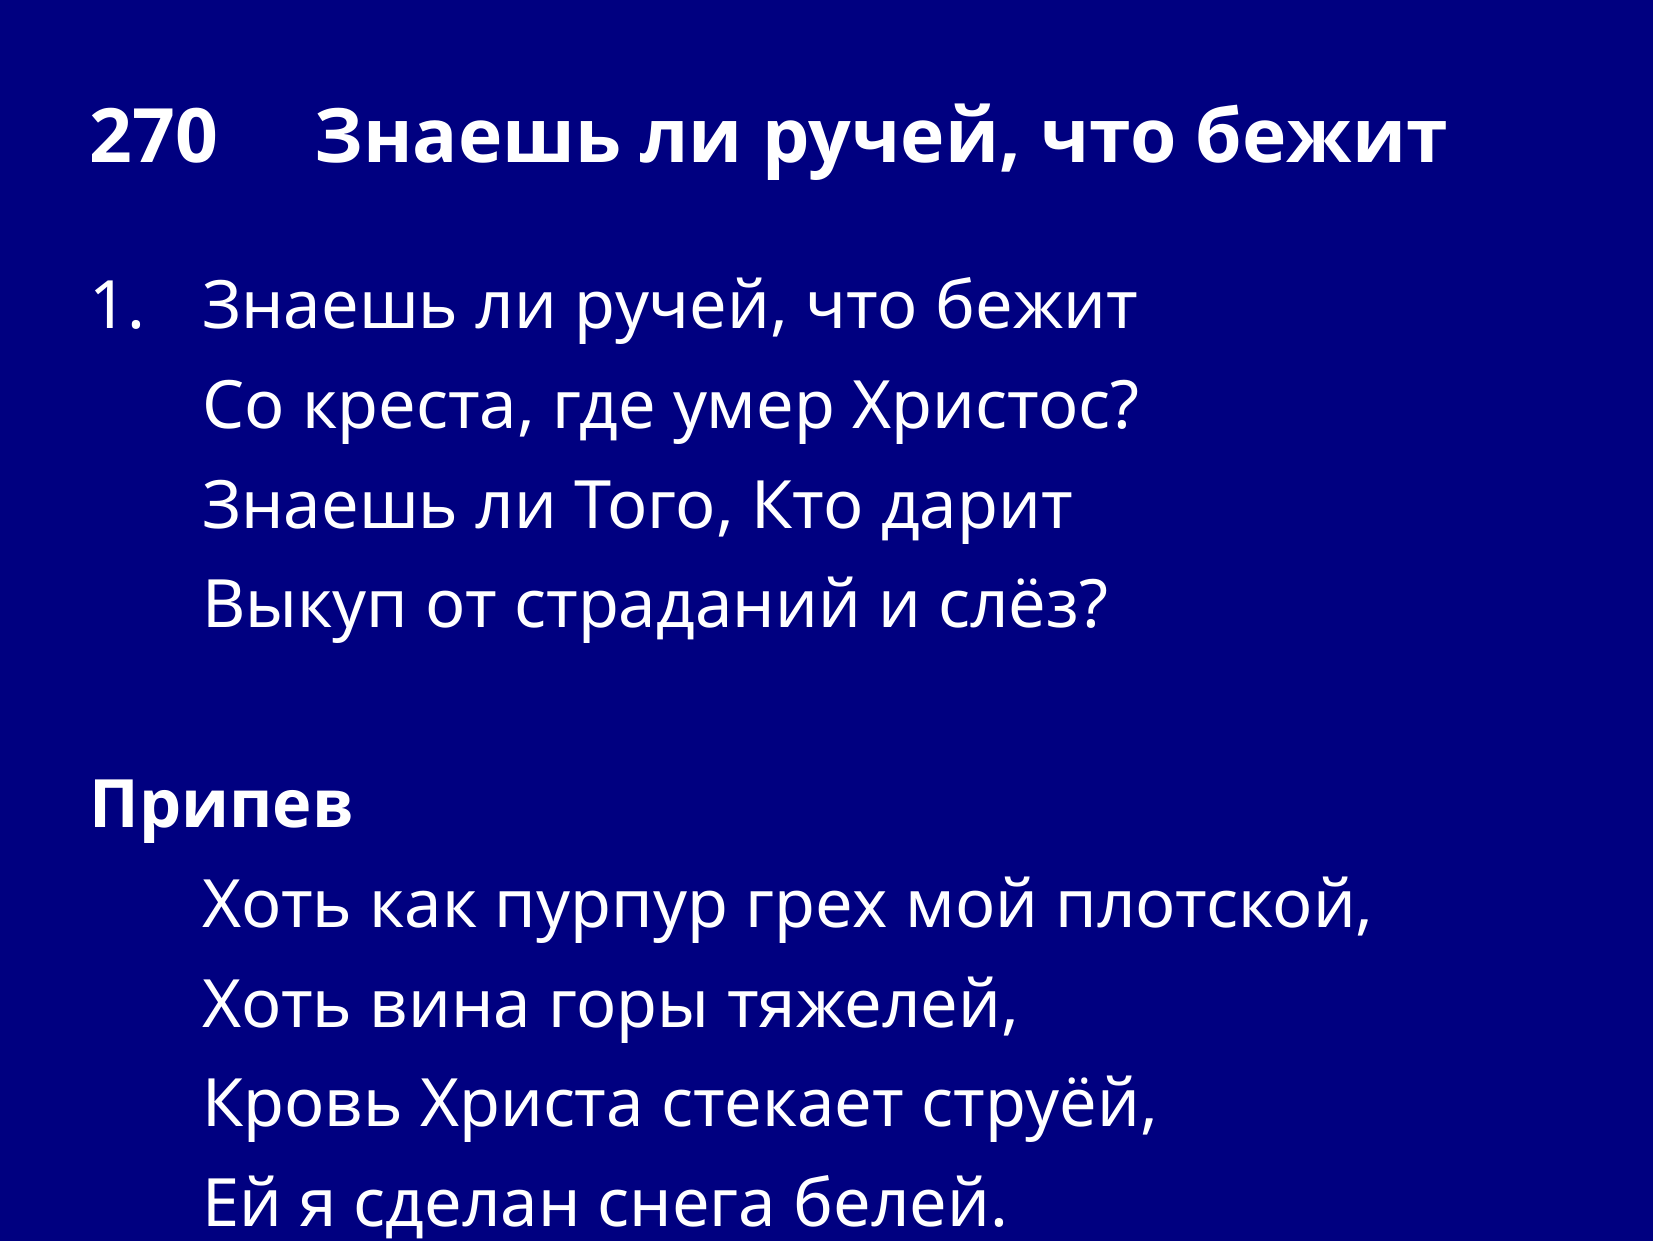

270	Знаешь ли ручей, что бежит
1.	Знаешь ли ручей, что бежит
	Со креста, где умер Христос?
	Знаешь ли Того, Кто дарит
	Выкуп от страданий и слёз?
Припев
	Хоть как пурпур грех мой плотской,
	Хоть вина горы тяжелей,
	Кровь Христа стекает струёй,
	Ей я сделан снега белей.